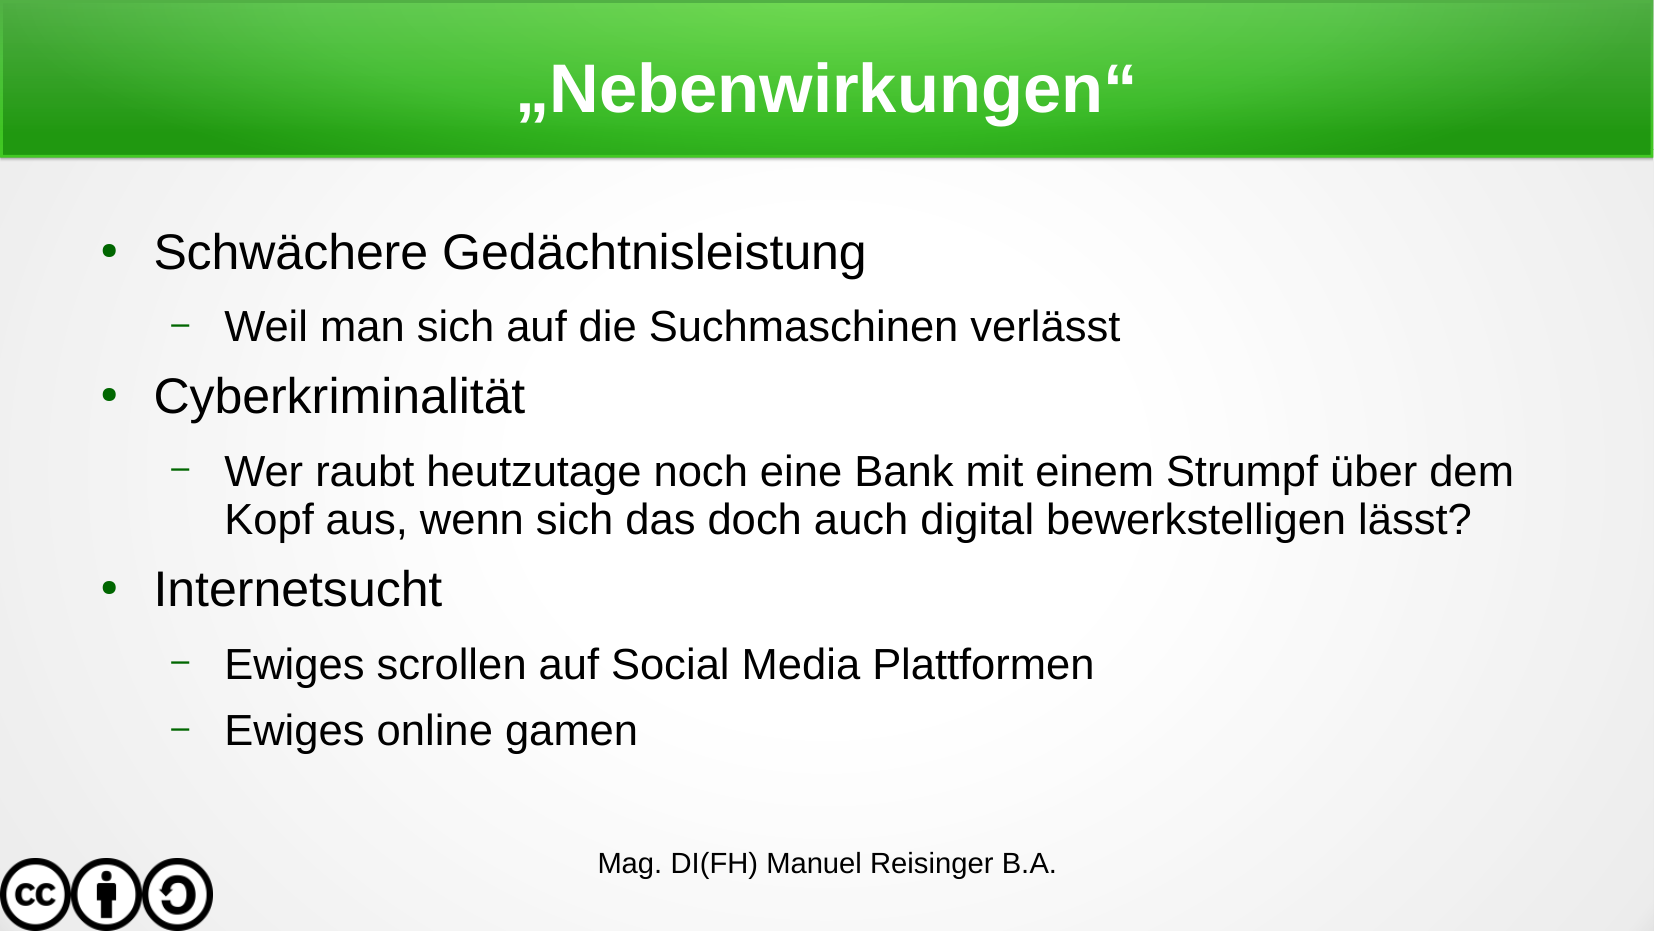

# „Nebenwirkungen“
Schwächere Gedächtnisleistung
Weil man sich auf die Suchmaschinen verlässt
Cyberkriminalität
Wer raubt heutzutage noch eine Bank mit einem Strumpf über dem Kopf aus, wenn sich das doch auch digital bewerkstelligen lässt?
Internetsucht
Ewiges scrollen auf Social Media Plattformen
Ewiges online gamen